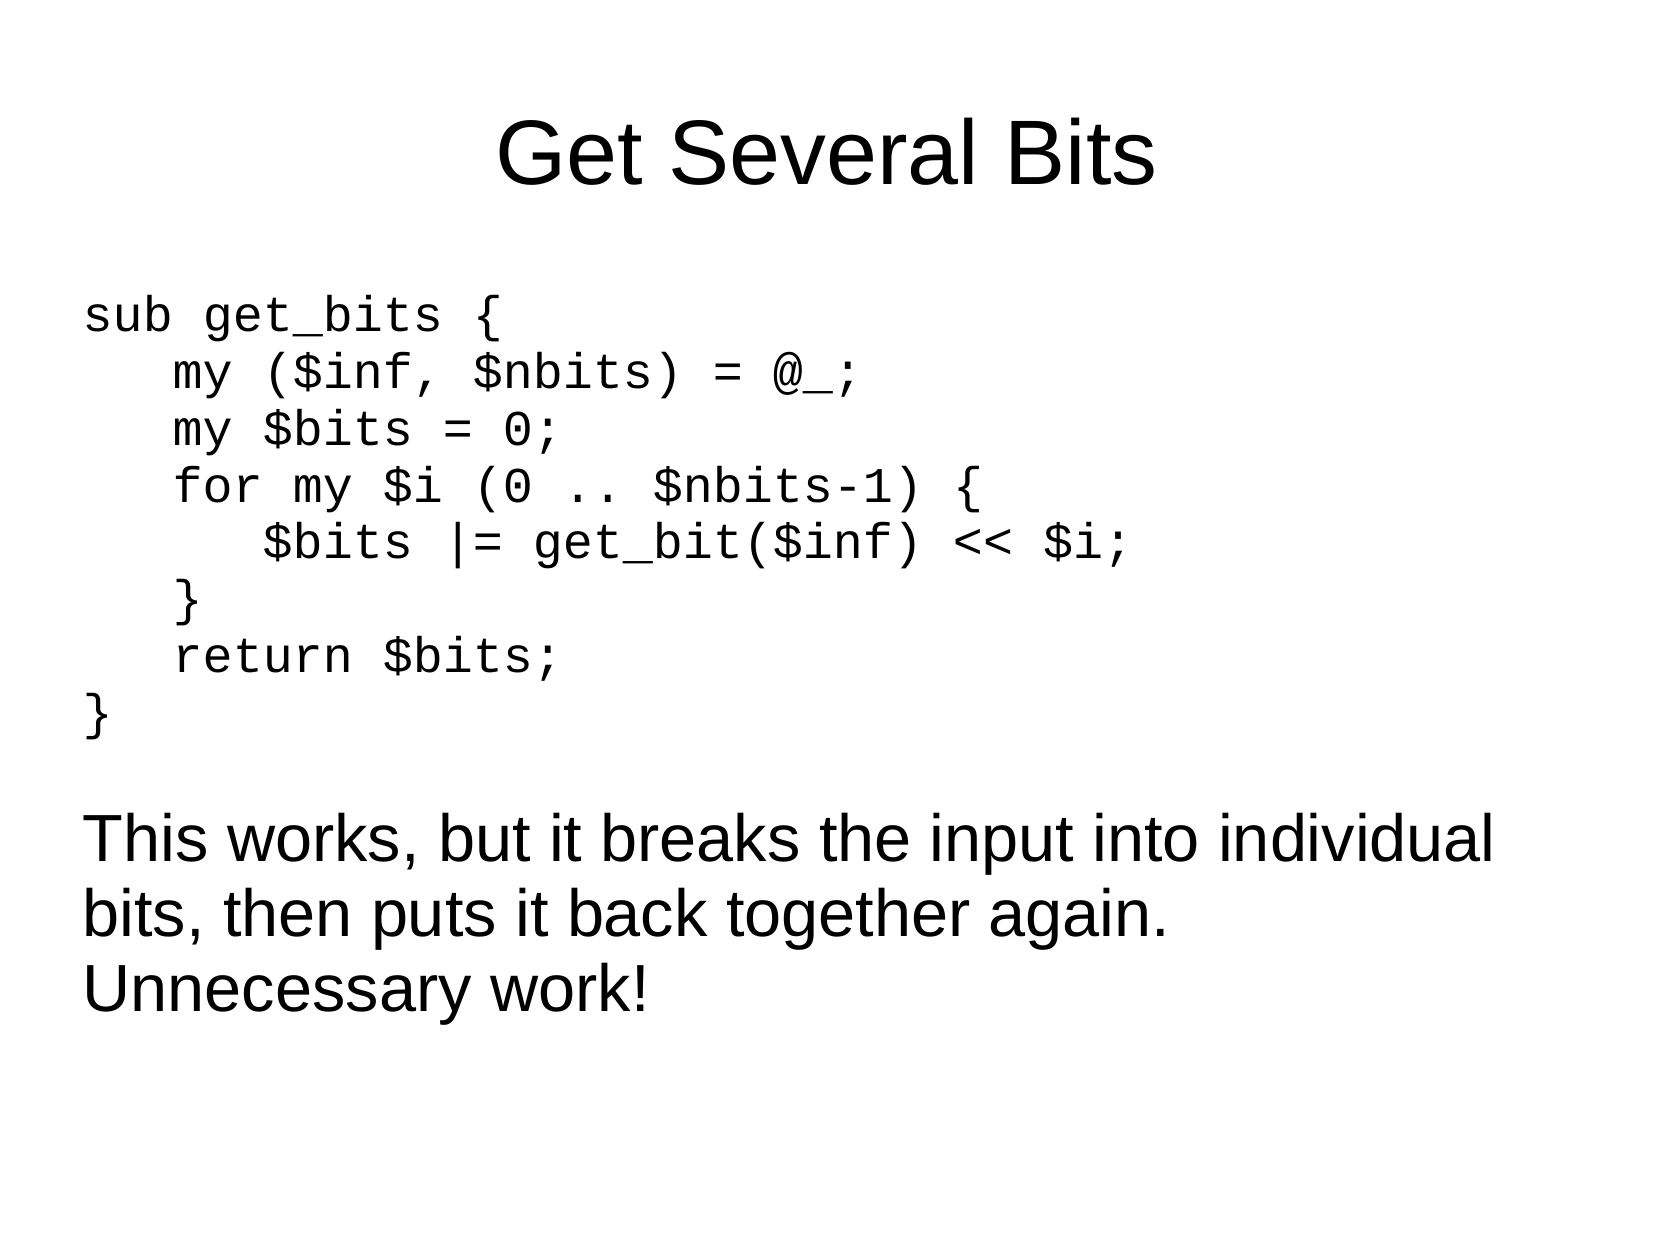

# Get Several Bits
sub get_bits {
 my ($inf, $nbits) = @_;
 my $bits = 0;
 for my $i (0 .. $nbits-1) {
 $bits |= get_bit($inf) << $i;
 }
 return $bits;
}
This works, but it breaks the input into individual bits, then puts it back together again. Unnecessary work!